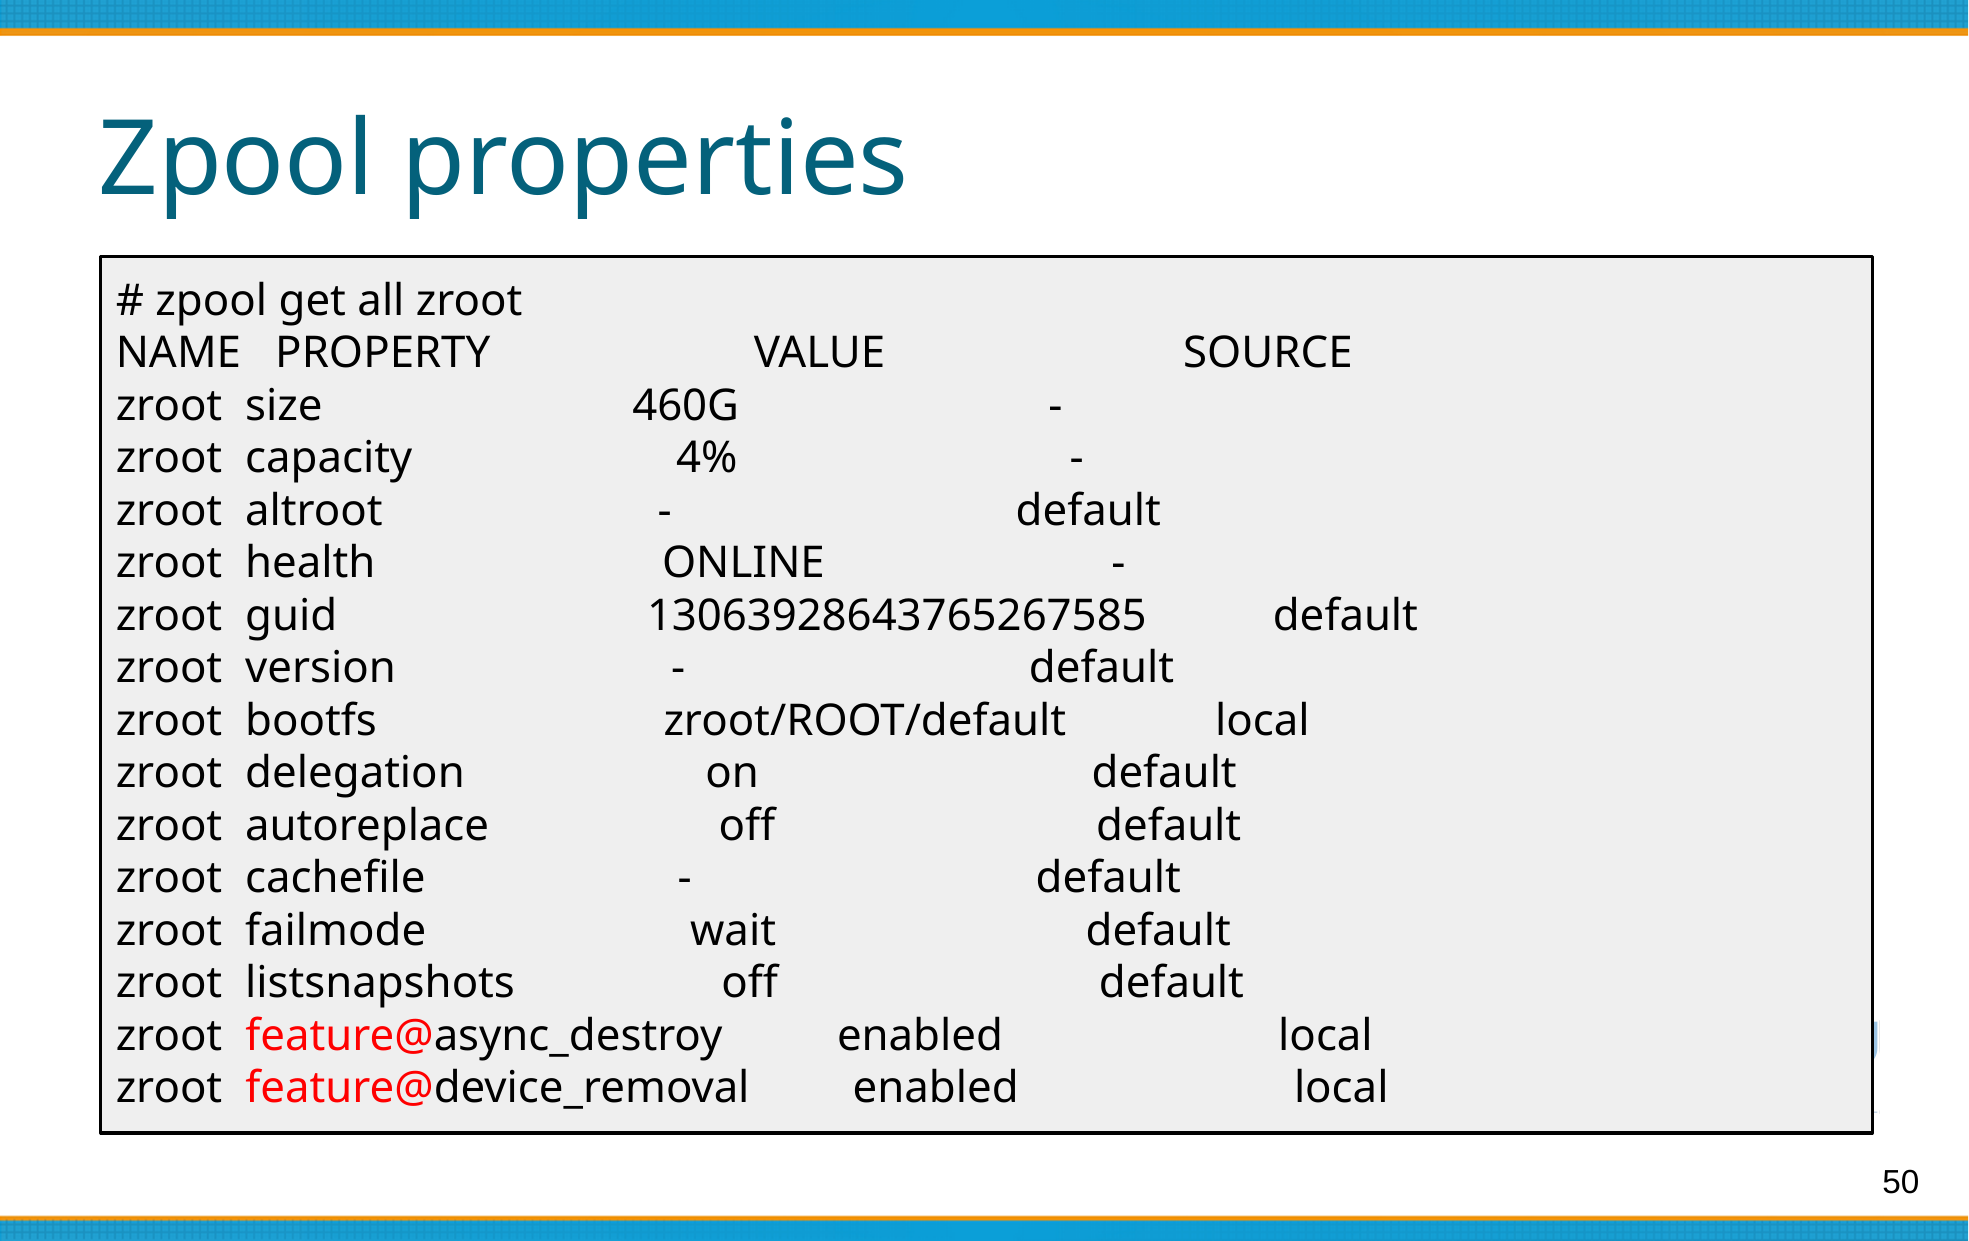

# Zpool properties
# zpool get all zroot
NAME PROPERTY VALUE SOURCE
zroot size 460G -
zroot capacity 4% -
zroot altroot - default
zroot health ONLINE -
zroot guid 13063928643765267585 default
zroot version - default
zroot bootfs zroot/ROOT/default local
zroot delegation on default
zroot autoreplace off default
zroot cachefile - default
zroot failmode wait default
zroot listsnapshots off default
zroot feature@async_destroy enabled local
zroot feature@device_removal enabled local